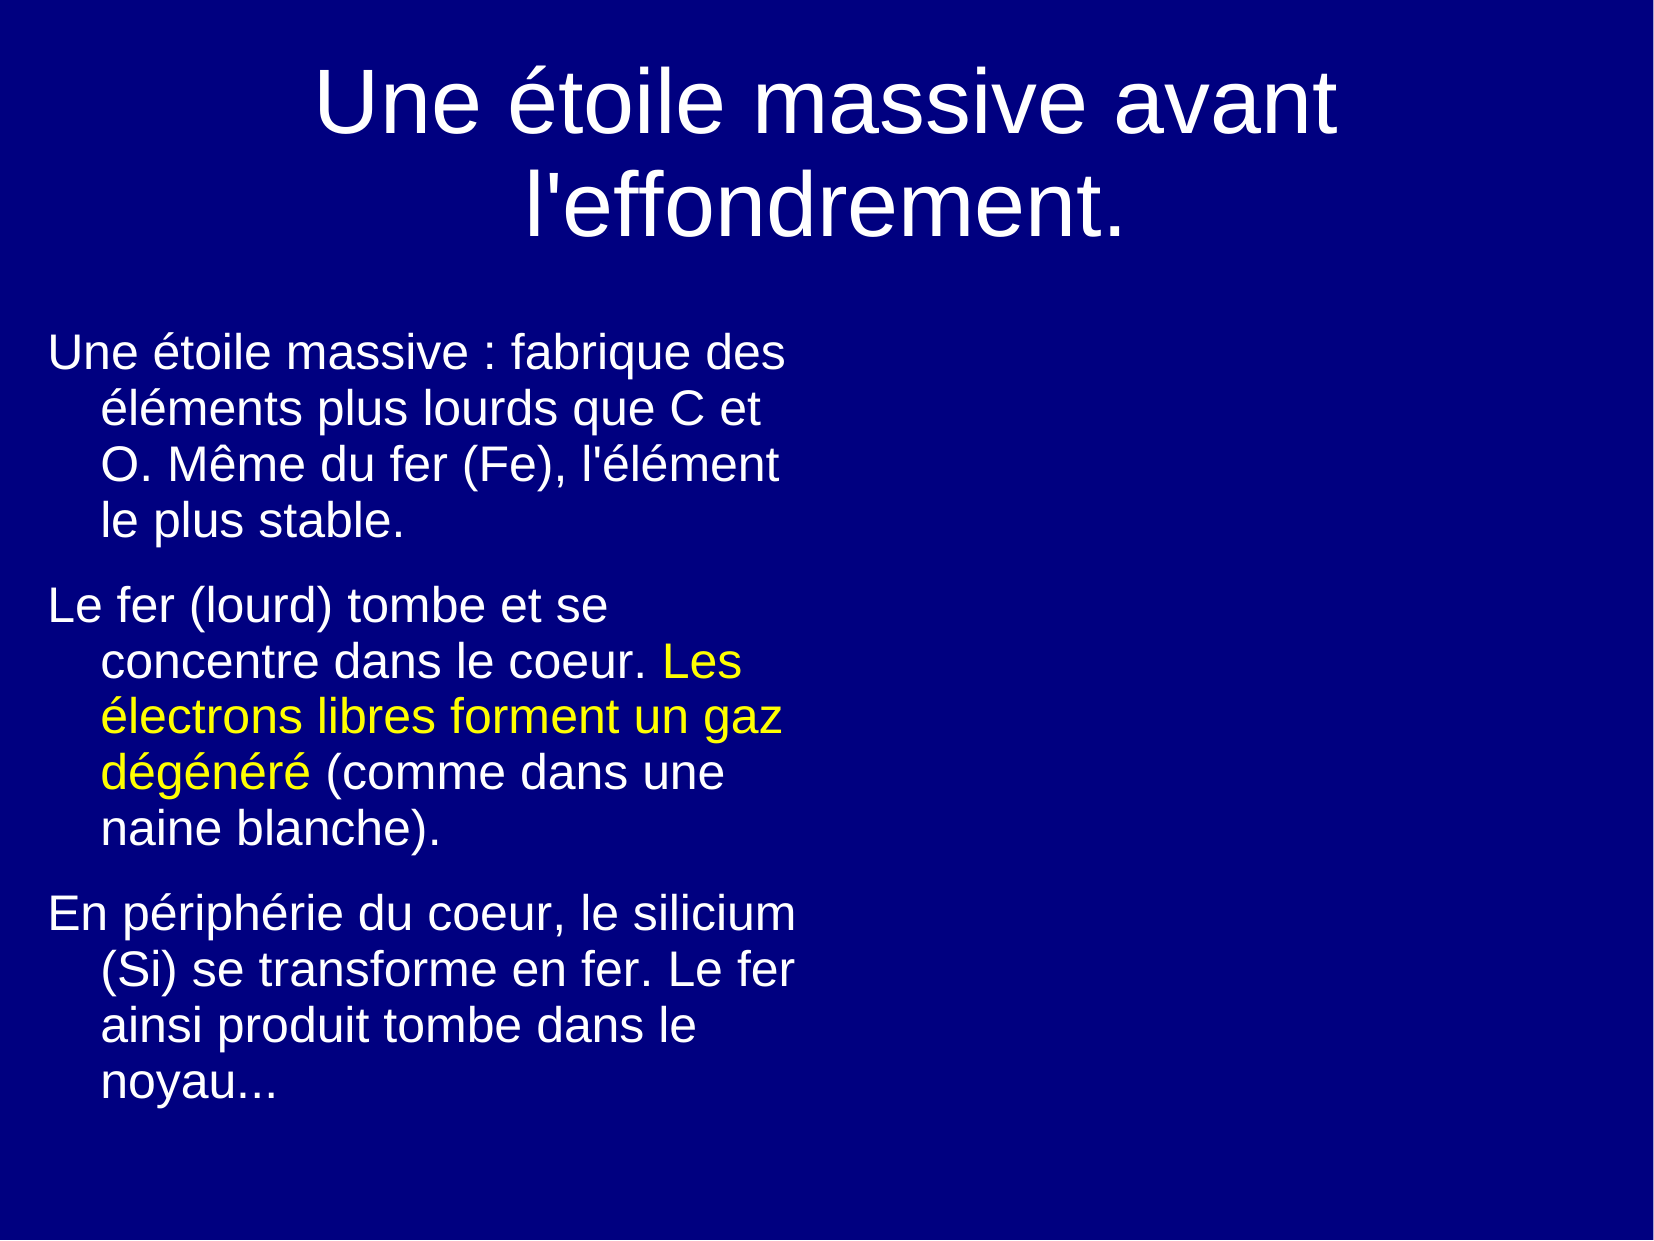

# Une étoile massive avant l'effondrement.
Une étoile massive : fabrique des éléments plus lourds que C et O. Même du fer (Fe), l'élément le plus stable.
Le fer (lourd) tombe et se concentre dans le coeur. Les électrons libres forment un gaz dégénéré (comme dans une naine blanche).
En périphérie du coeur, le silicium (Si) se transforme en fer. Le fer ainsi produit tombe dans le noyau...